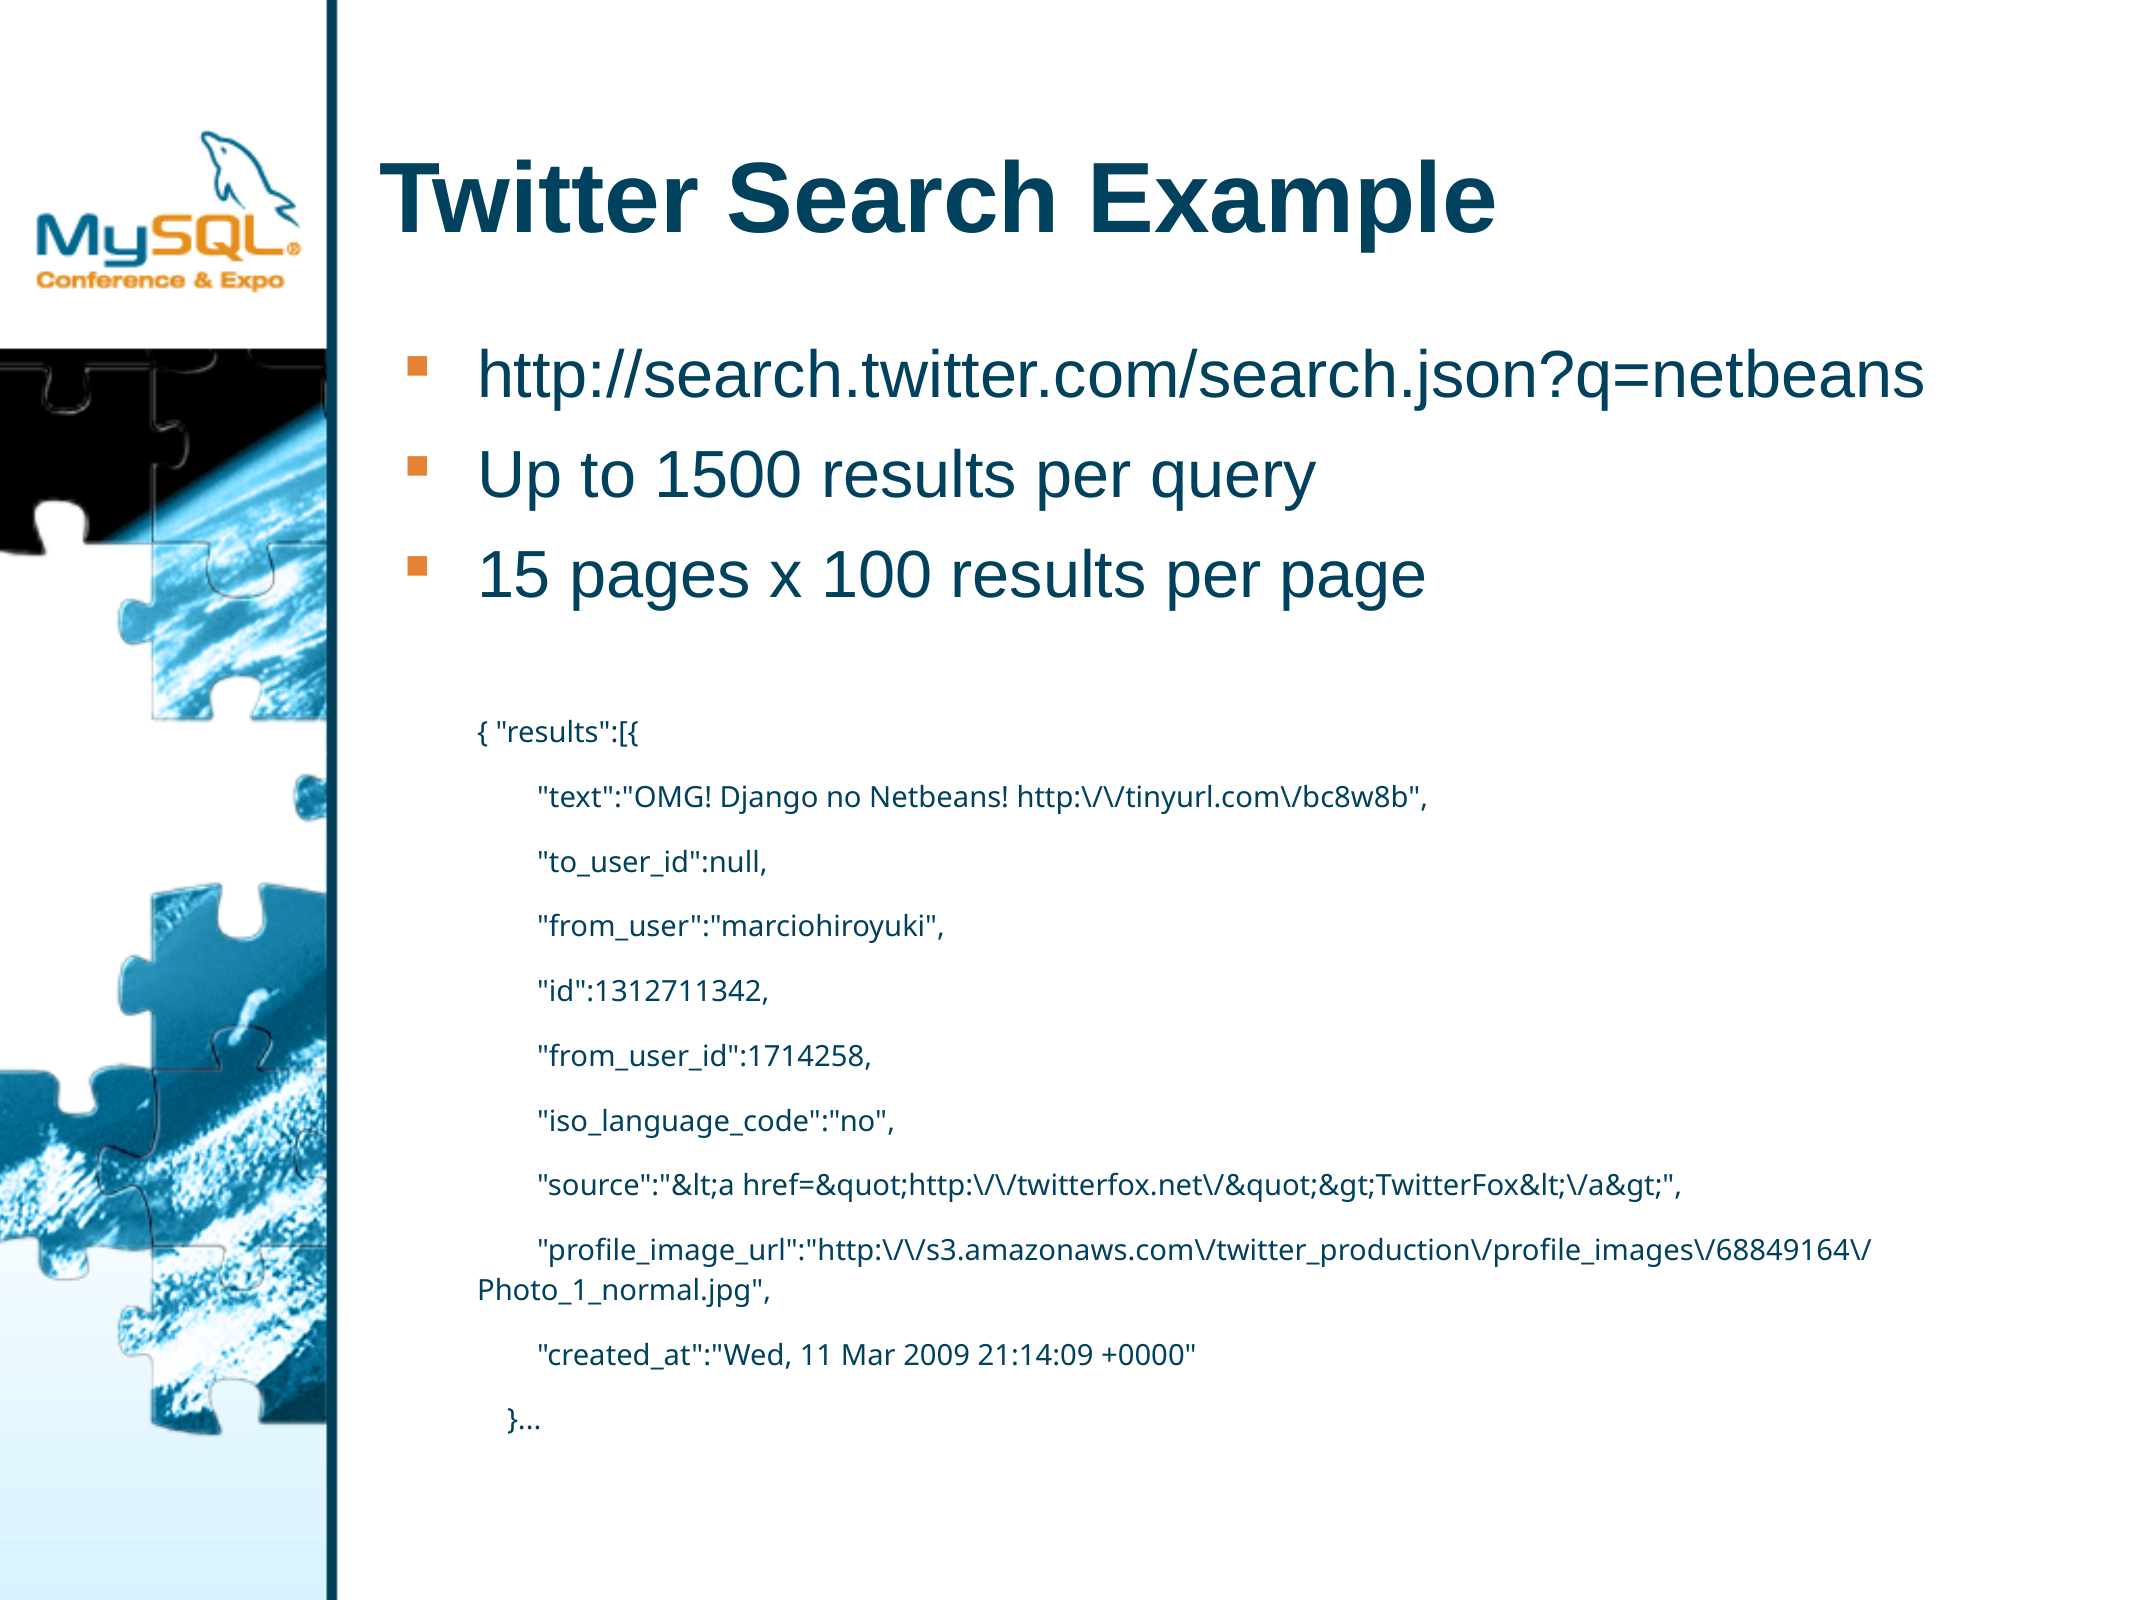

# Twitter Search Example
http://search.twitter.com/search.json?q=netbeans
Up to 1500 results per query
15 pages x 100 results per page
{ "results":[{
 "text":"OMG! Django no Netbeans! http:\/\/tinyurl.com\/bc8w8b",
 "to_user_id":null,
 "from_user":"marciohiroyuki",
 "id":1312711342,
 "from_user_id":1714258,
 "iso_language_code":"no",
 "source":"&lt;a href=&quot;http:\/\/twitterfox.net\/&quot;&gt;TwitterFox&lt;\/a&gt;",
 "profile_image_url":"http:\/\/s3.amazonaws.com\/twitter_production\/profile_images\/68849164\/Photo_1_normal.jpg",
 "created_at":"Wed, 11 Mar 2009 21:14:09 +0000"
 }...